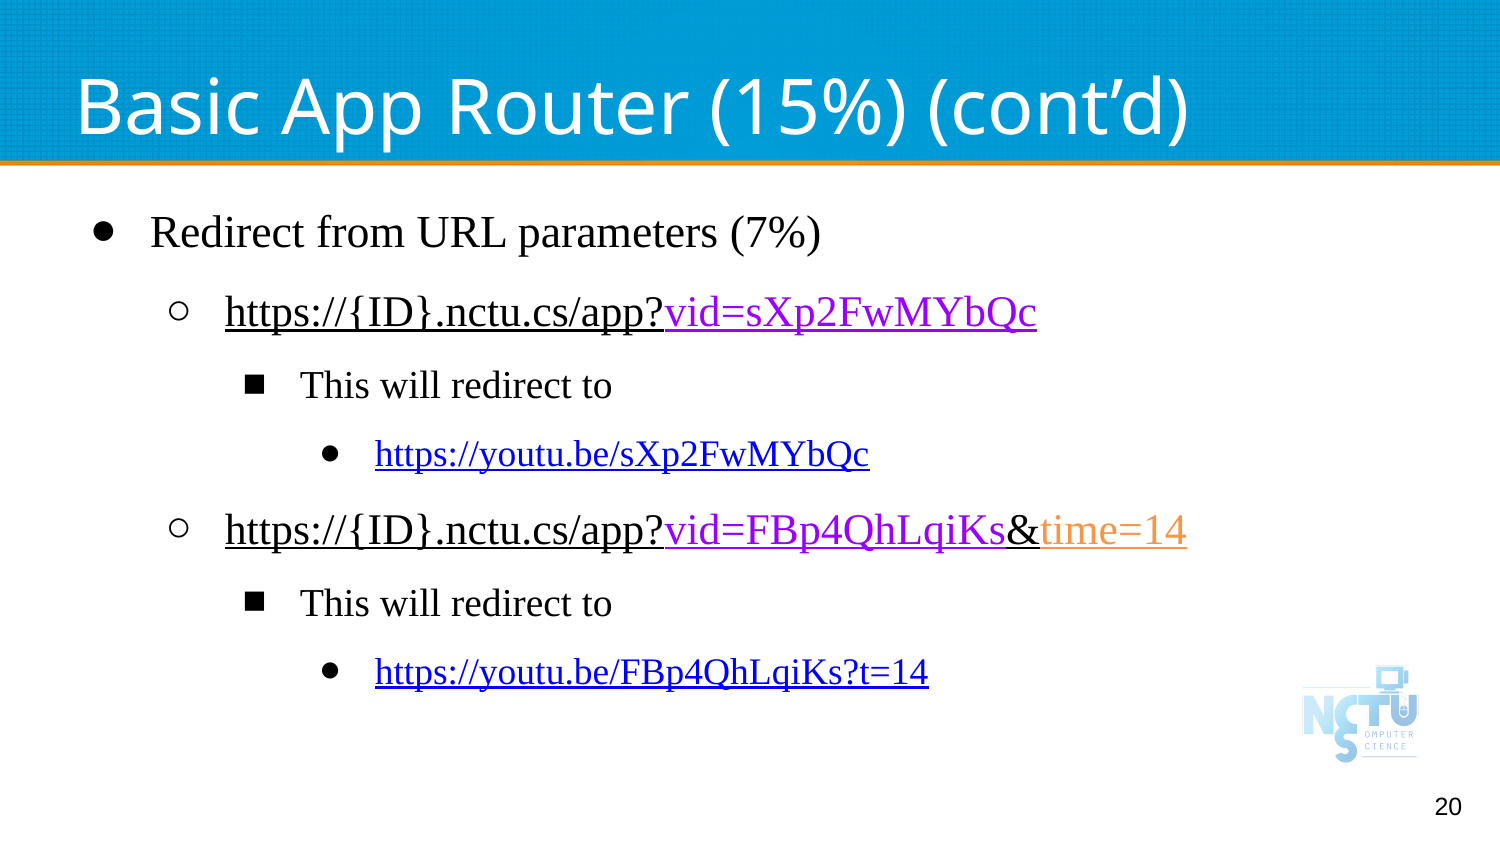

# Basic App Router (15%) (cont’d)
Redirect from URL parameters (7%)
https://{ID}.nctu.cs/app?vid=sXp2FwMYbQc
This will redirect to
https://youtu.be/sXp2FwMYbQc
https://{ID}.nctu.cs/app?vid=FBp4QhLqiKs&time=14
This will redirect to
https://youtu.be/FBp4QhLqiKs?t=14